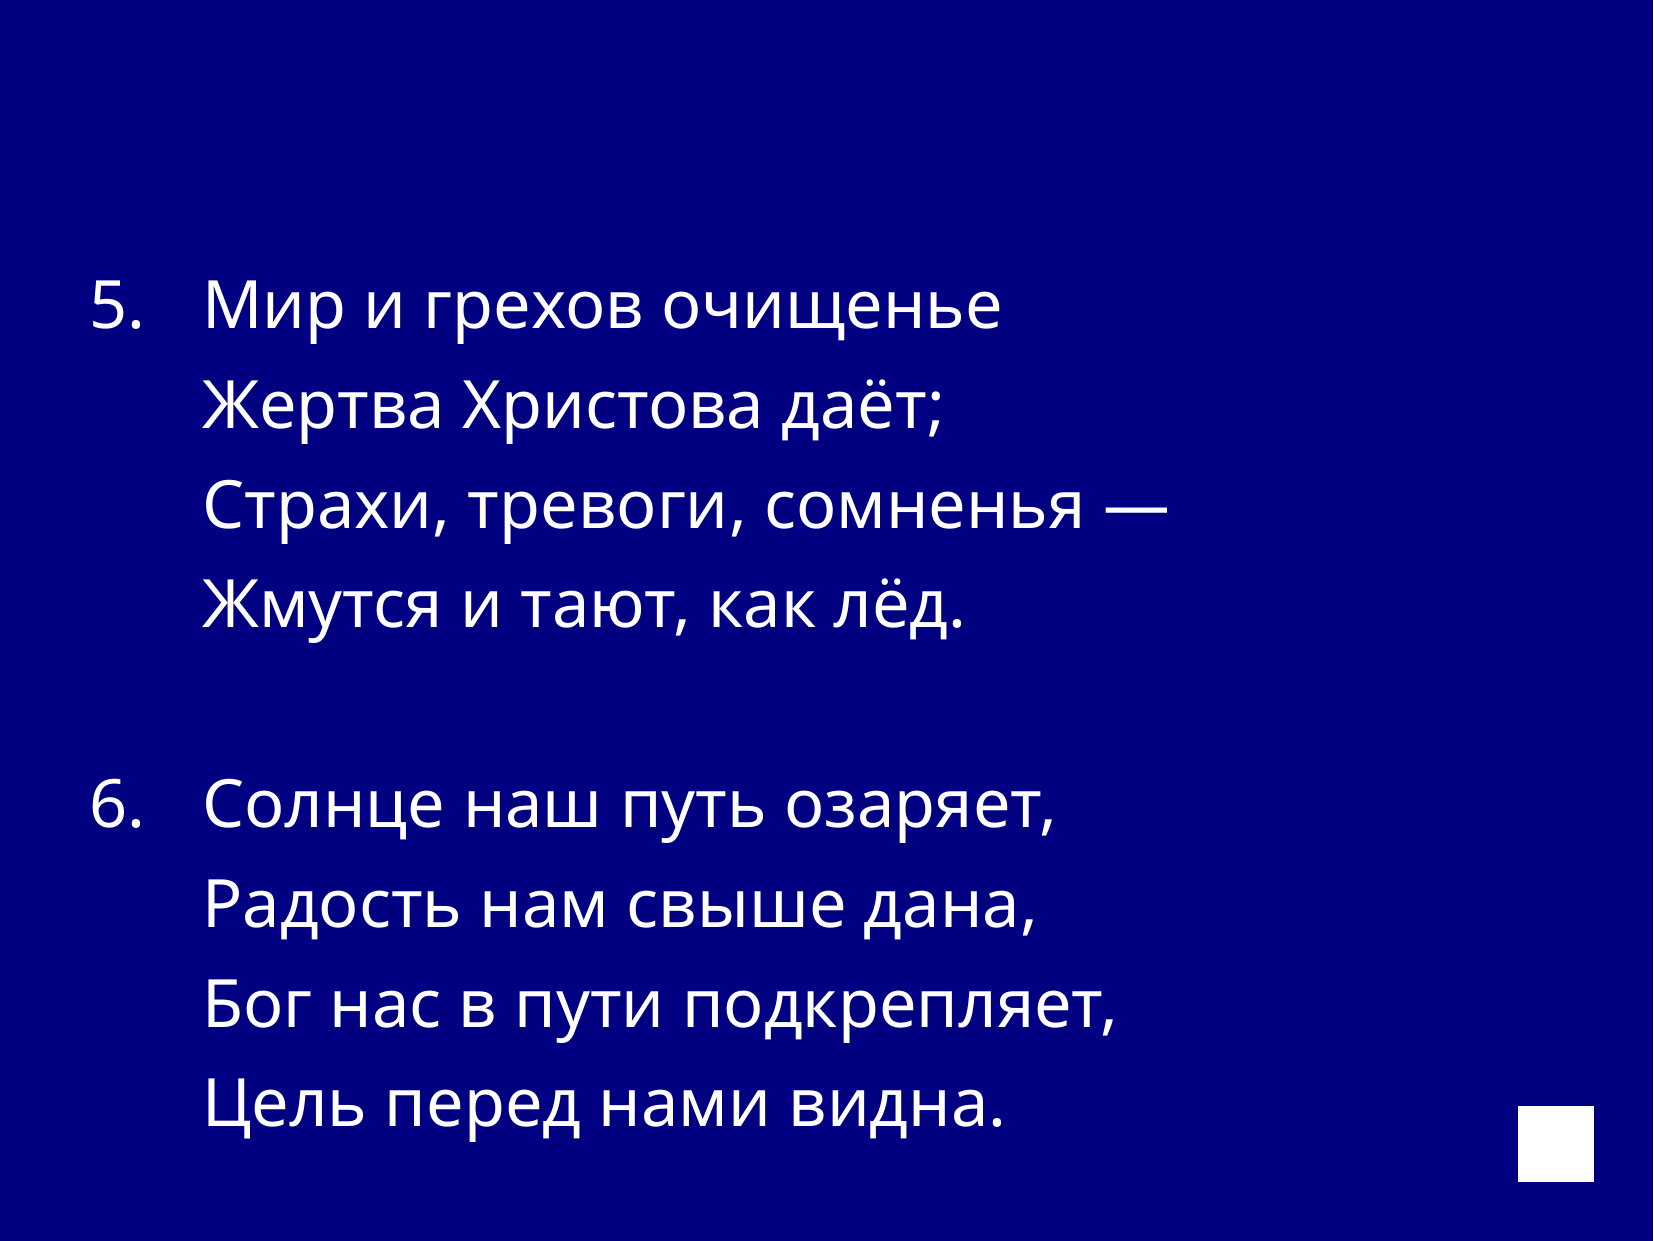

5.	Мир и грехов очищенье
	Жертва Христова даёт;
	Страхи, тревоги, сомненья —
	Жмутся и тают, как лёд.
6.	Солнце наш путь озаряет,
	Радость нам свыше дана,
	Бог нас в пути подкрепляет,
	Цель перед нами видна.